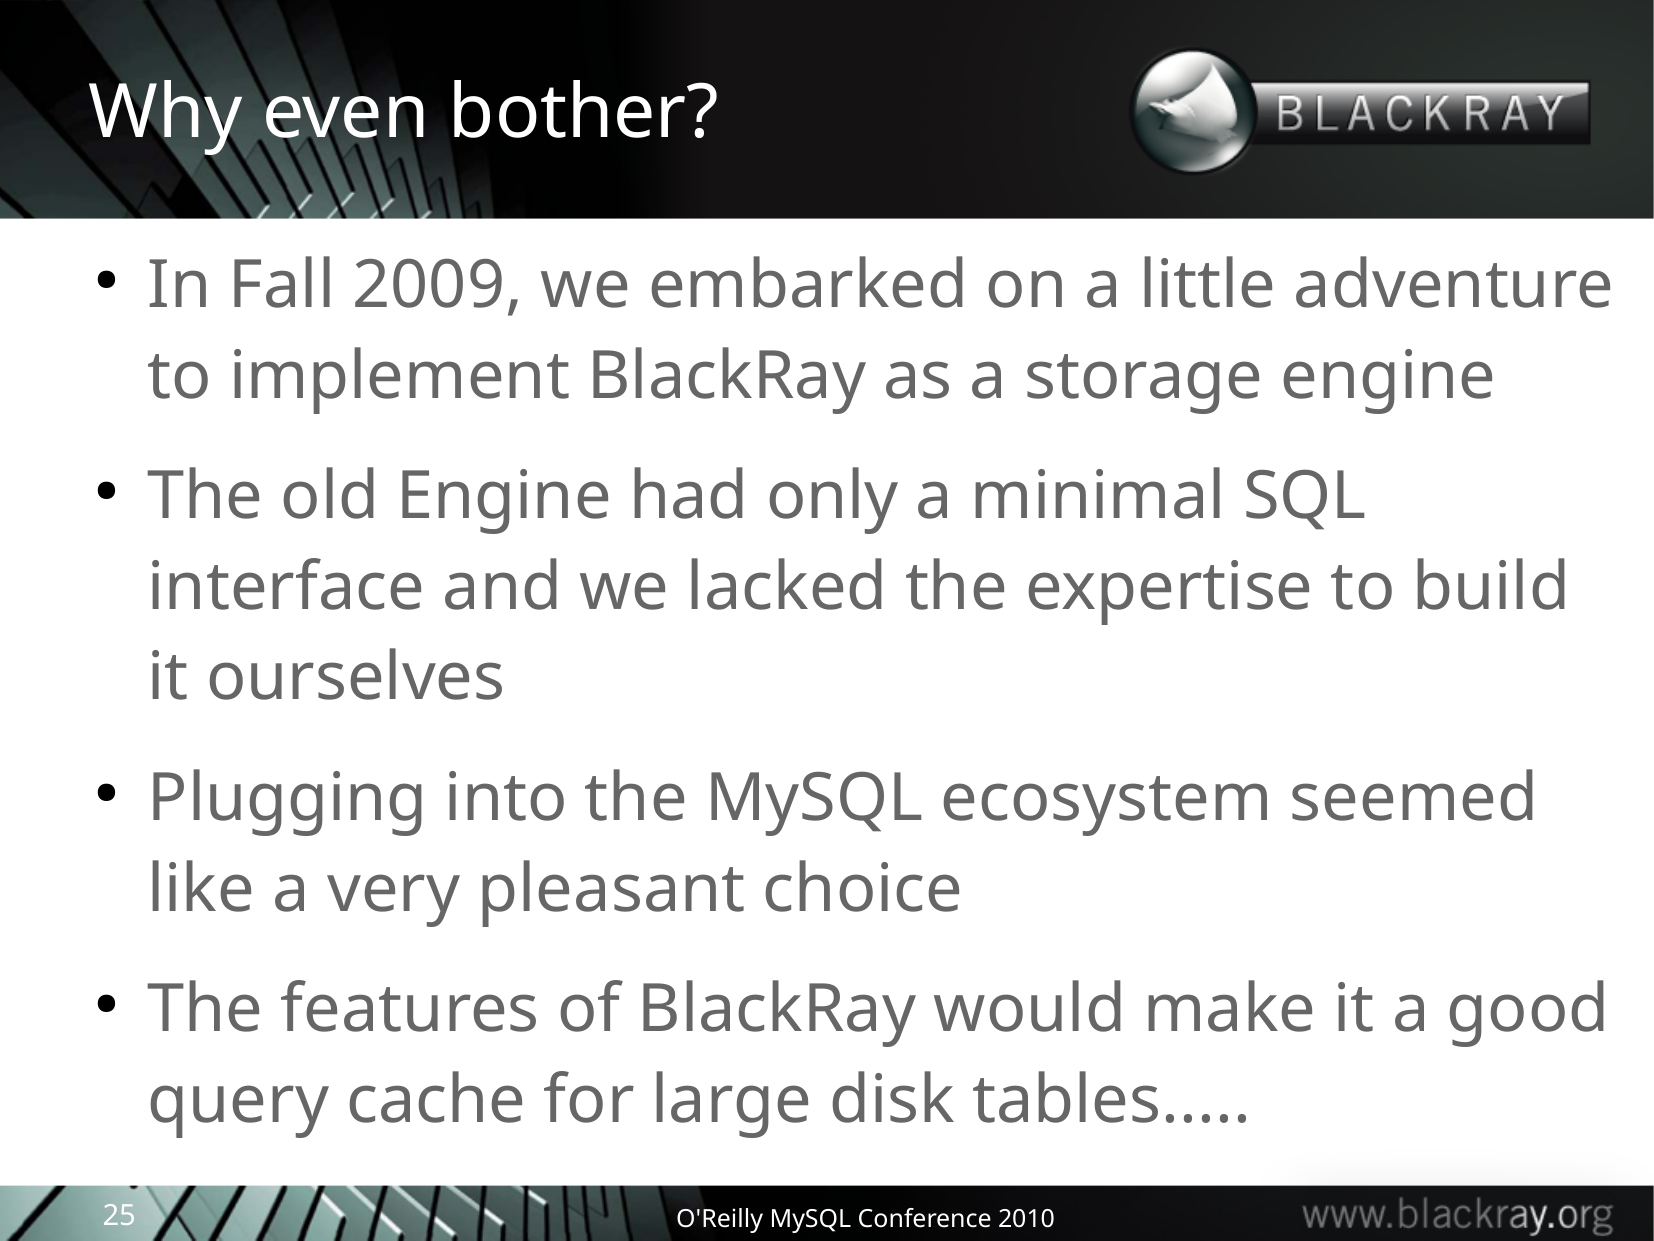

# Why even bother?
In Fall 2009, we embarked on a little adventure to implement BlackRay as a storage engine
The old Engine had only a minimal SQL interface and we lacked the expertise to build it ourselves
Plugging into the MySQL ecosystem seemed like a very pleasant choice
The features of BlackRay would make it a good query cache for large disk tables.....